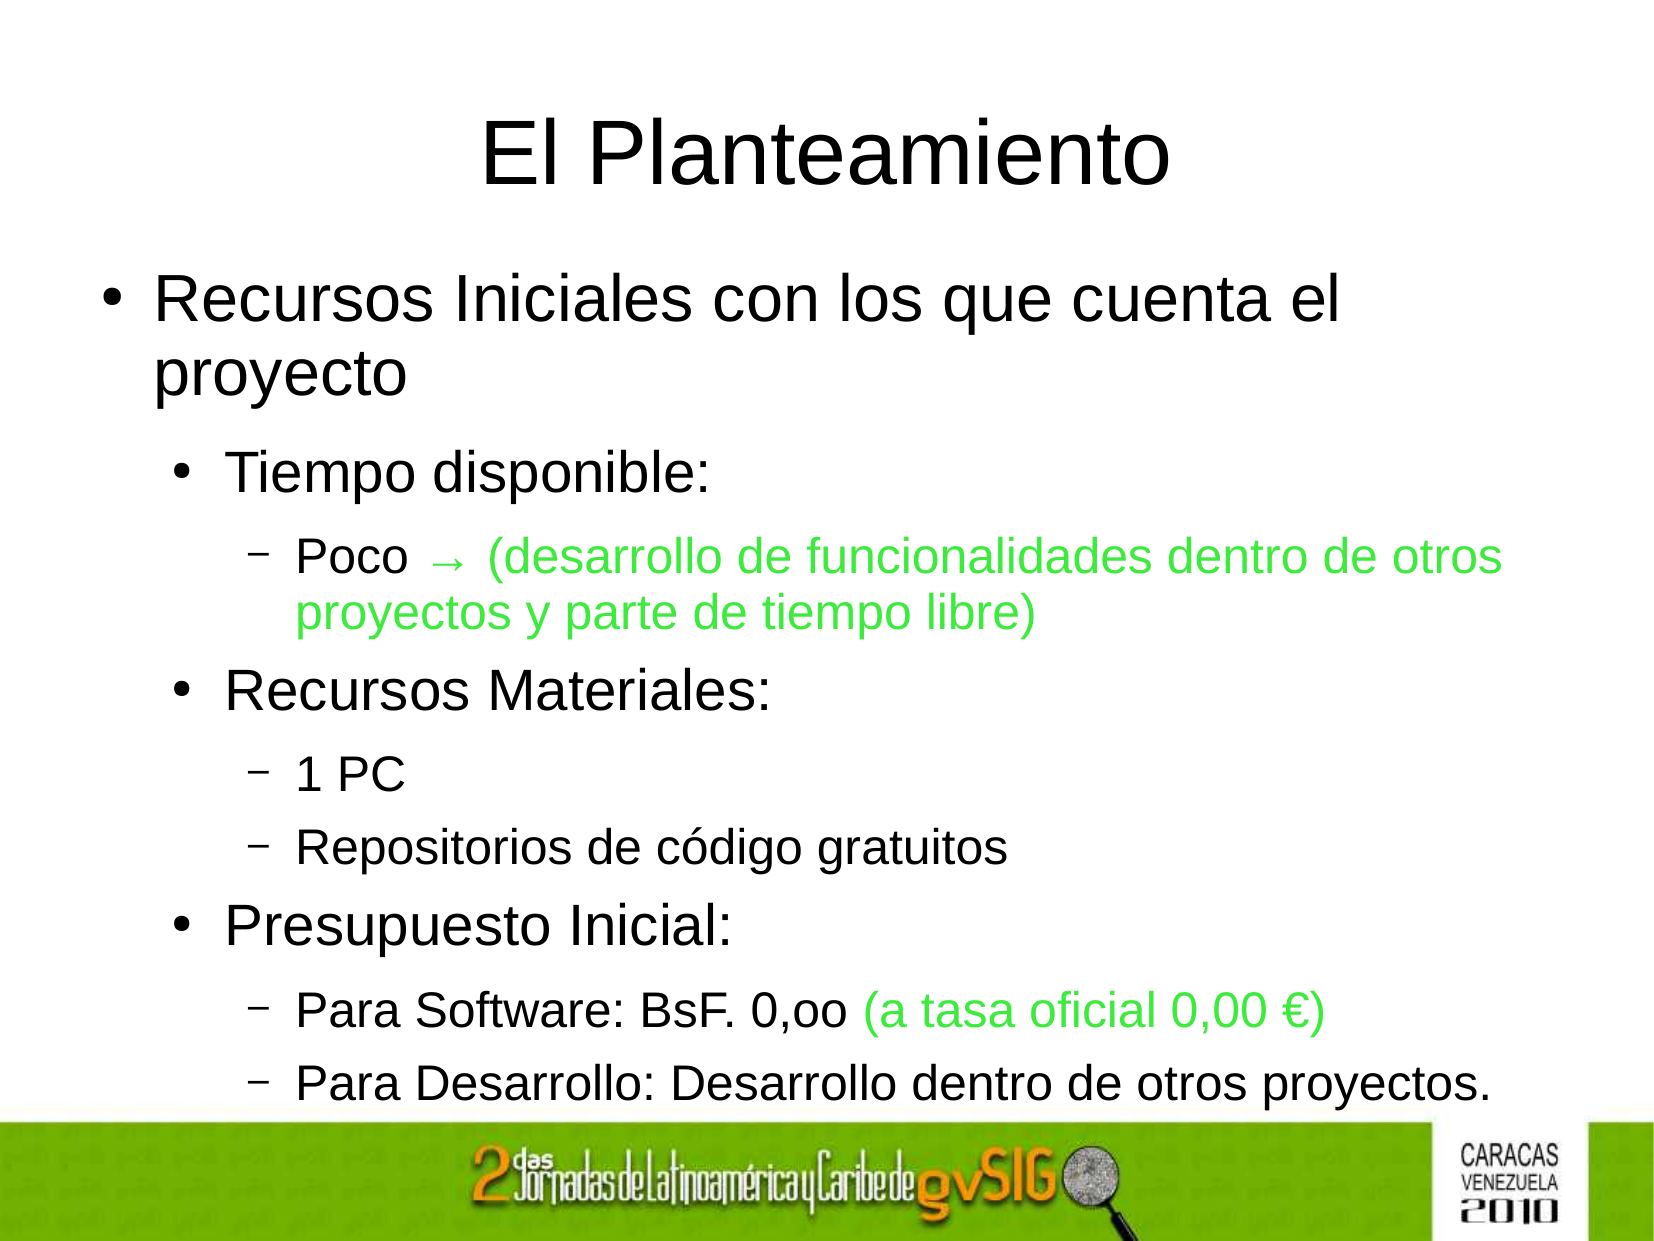

# El Planteamiento
Recursos Iniciales con los que cuenta el proyecto
Tiempo disponible:
Poco → (desarrollo de funcionalidades dentro de otros proyectos y parte de tiempo libre)
Recursos Materiales:
1 PC
Repositorios de código gratuitos
Presupuesto Inicial:
Para Software: BsF. 0,oo (a tasa oficial 0,00 €)
Para Desarrollo: Desarrollo dentro de otros proyectos.